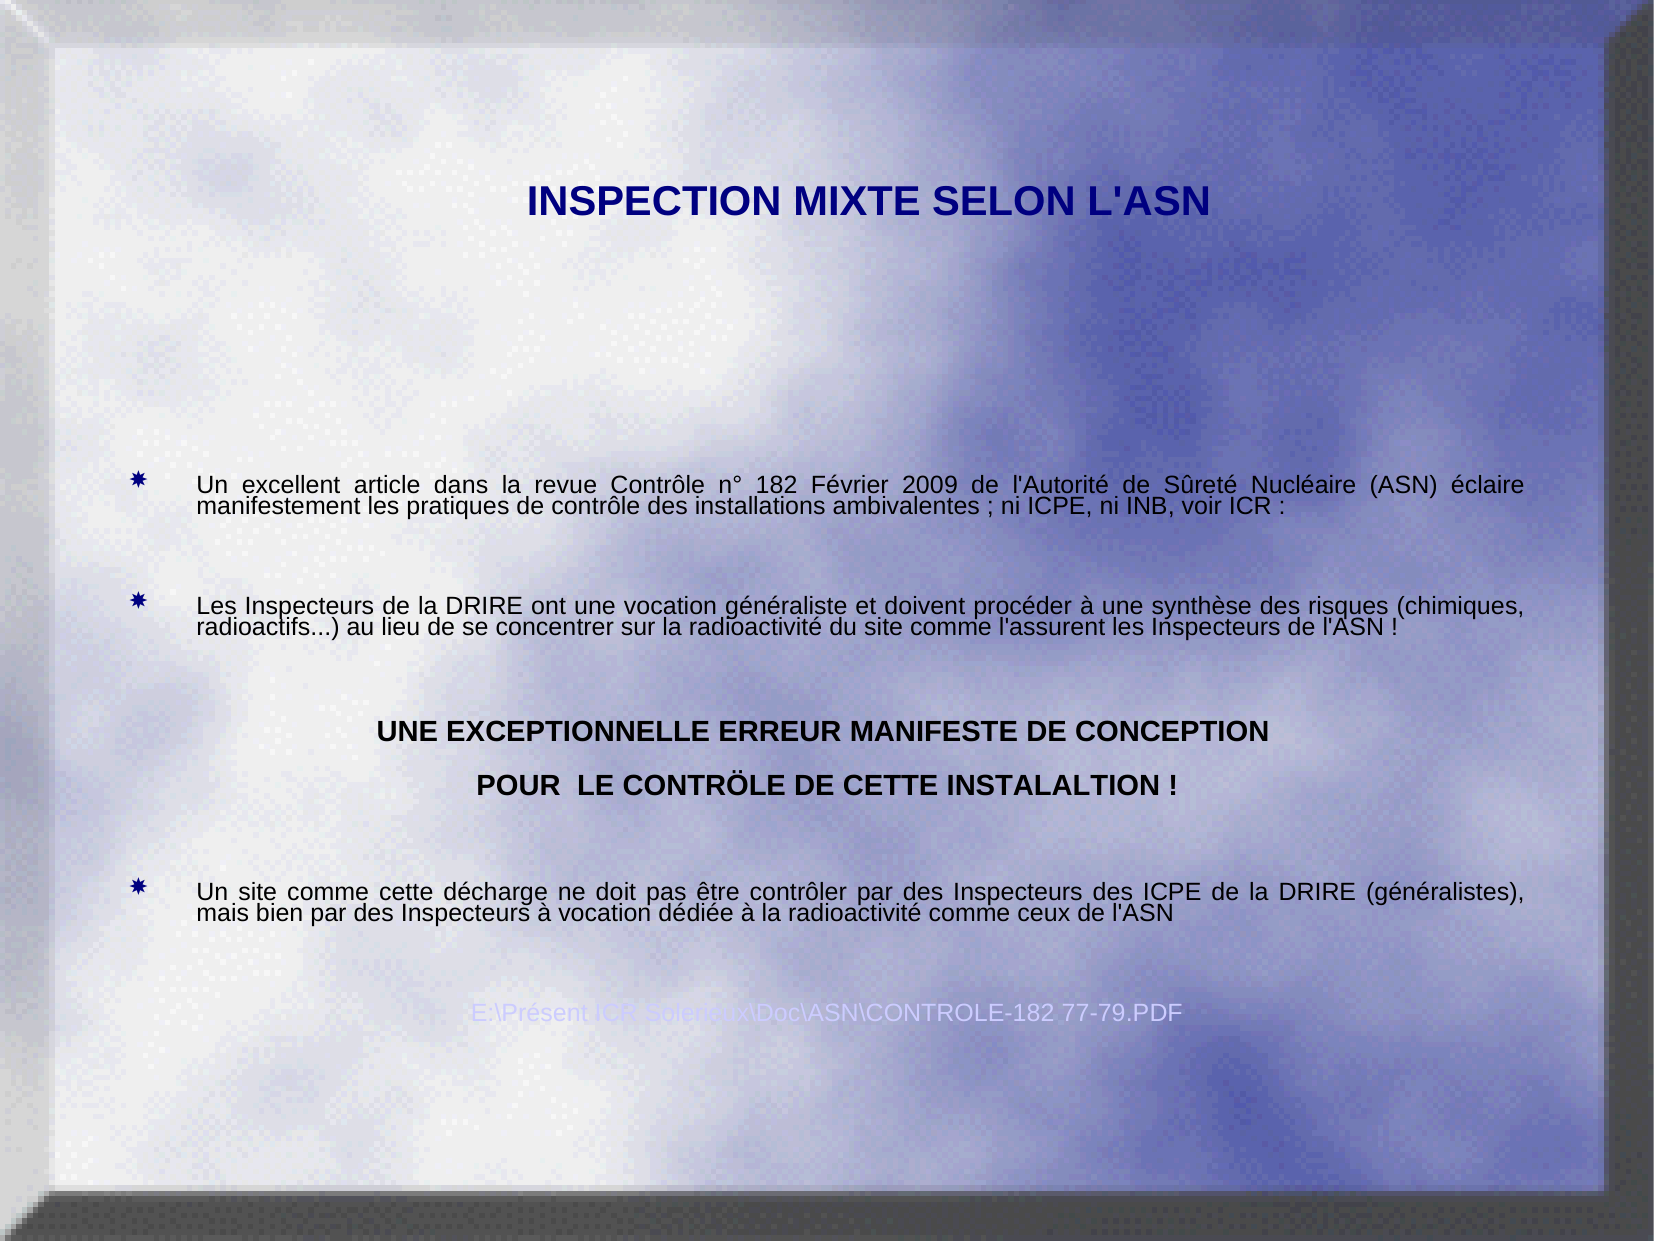

# INSPECTION MIXTE SELON L'ASN
Un excellent article dans la revue Contrôle n° 182 Février 2009 de l'Autorité de Sûreté Nucléaire (ASN) éclaire manifestement les pratiques de contrôle des installations ambivalentes ; ni ICPE, ni INB, voir ICR :
Les Inspecteurs de la DRIRE ont une vocation généraliste et doivent procéder à une synthèse des risques (chimiques, radioactifs...) au lieu de se concentrer sur la radioactivité du site comme l'assurent les Inspecteurs de l'ASN !
UNE EXCEPTIONNELLE ERREUR MANIFESTE DE CONCEPTION
POUR LE CONTRÖLE DE CETTE INSTALALTION !
Un site comme cette décharge ne doit pas être contrôler par des Inspecteurs des ICPE de la DRIRE (généralistes), mais bien par des Inspecteurs à vocation dédiée à la radioactivité comme ceux de l'ASN
E:\Présent ICR Solerieux\Doc\ASN\CONTROLE-182 77-79.PDF